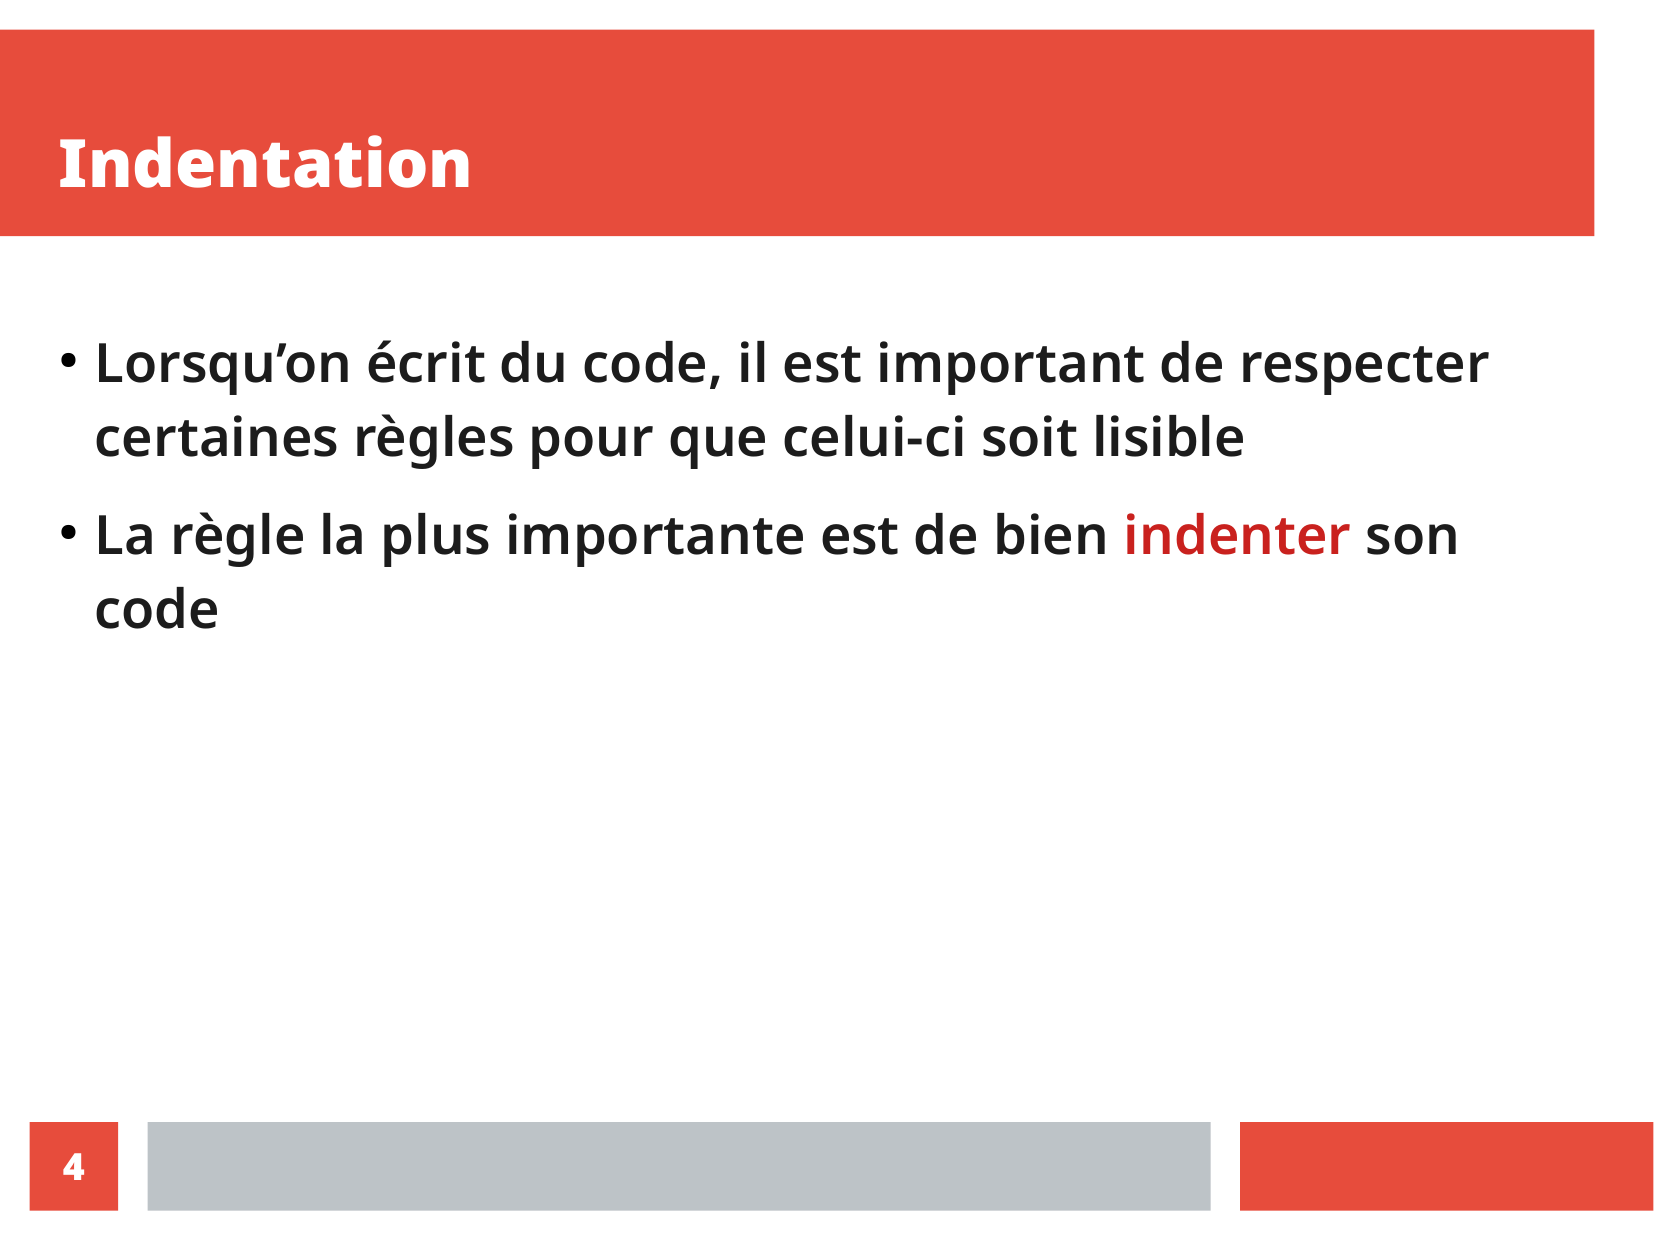

# Indentation
Lorsqu’on écrit du code, il est important de respecter certaines règles pour que celui-ci soit lisible
La règle la plus importante est de bien indenter son code
4